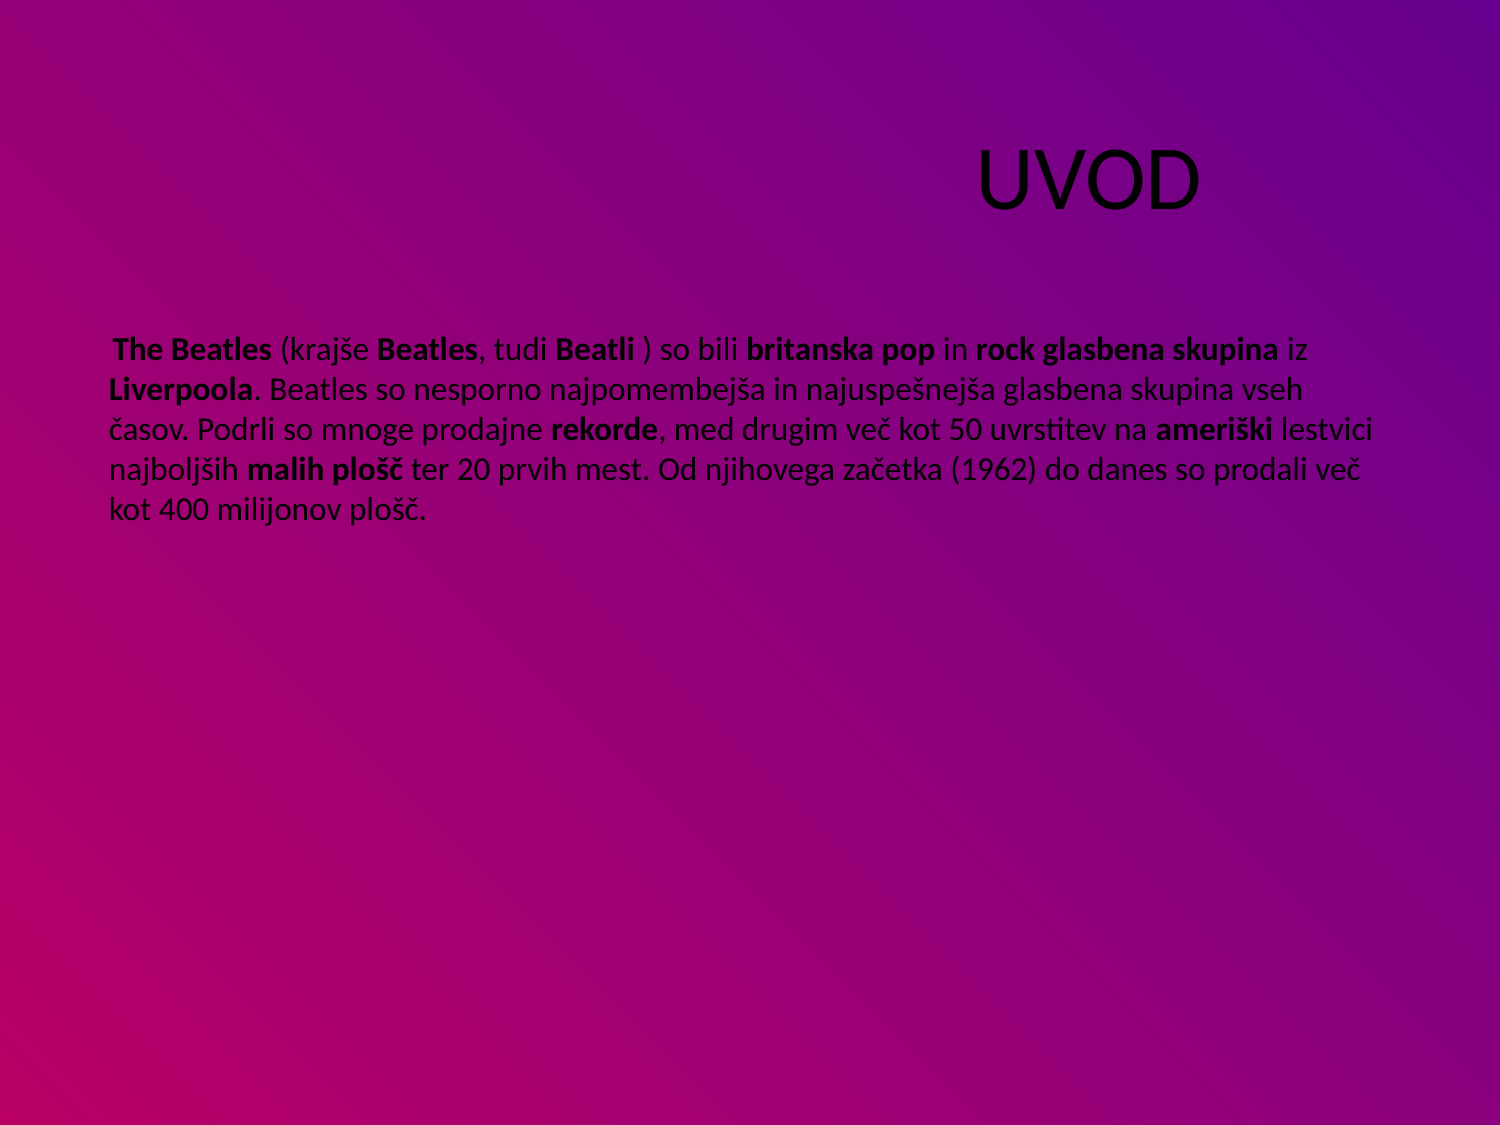

# UVOD
 The Beatles (krajše Beatles, tudi Beatli ) so bili britanska pop in rock glasbena skupina iz Liverpoola. Beatles so nesporno najpomembejša in najuspešnejša glasbena skupina vseh časov. Podrli so mnoge prodajne rekorde, med drugim več kot 50 uvrstitev na ameriški lestvici najboljših malih plošč ter 20 prvih mest. Od njihovega začetka (1962) do danes so prodali več kot 400 milijonov plošč.